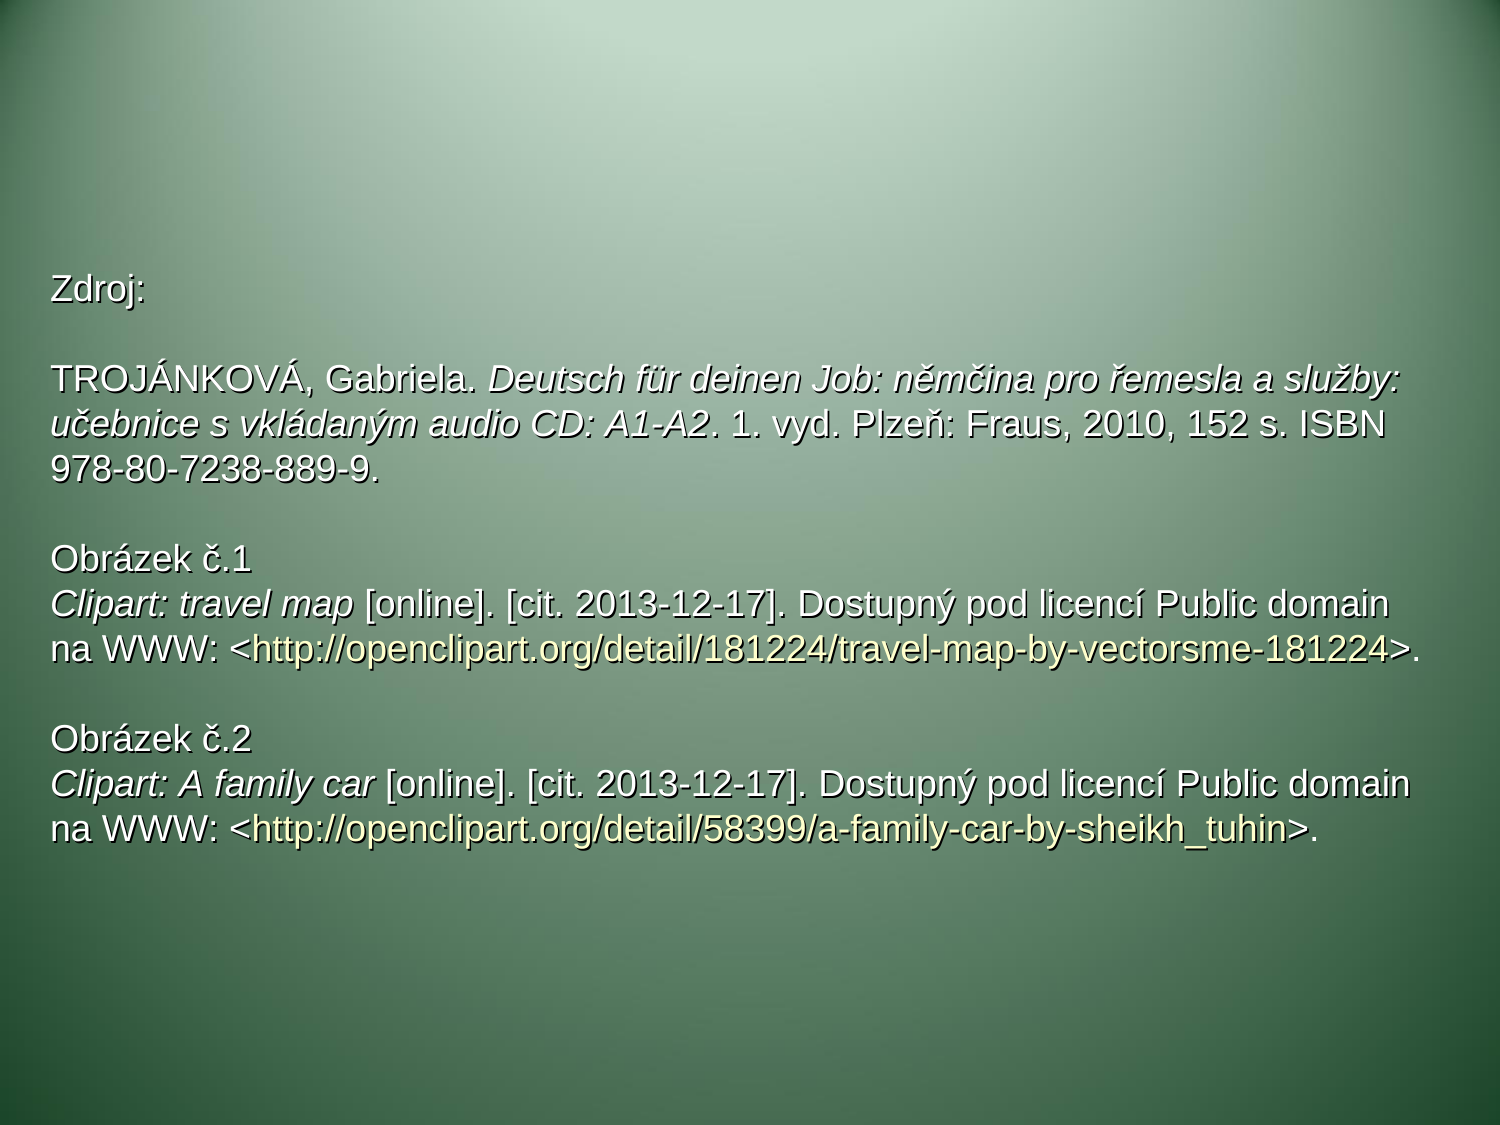

# Zdroj: TROJÁNKOVÁ, Gabriela. Deutsch für deinen Job: němčina pro řemesla a služby: učebnice s vkládaným audio CD: A1-A2. 1. vyd. Plzeň: Fraus, 2010, 152 s. ISBN 978-80-7238-889-9. Obrázek č.1 Clipart: travel map [online]. [cit. 2013-12-17]. Dostupný pod licencí Public domain na WWW: <http://openclipart.org/detail/181224/travel-map-by-vectorsme-181224>. Obrázek č.2 Clipart: A family car [online]. [cit. 2013-12-17]. Dostupný pod licencí Public domain na WWW: <http://openclipart.org/detail/58399/a-family-car-by-sheikh_tuhin>.